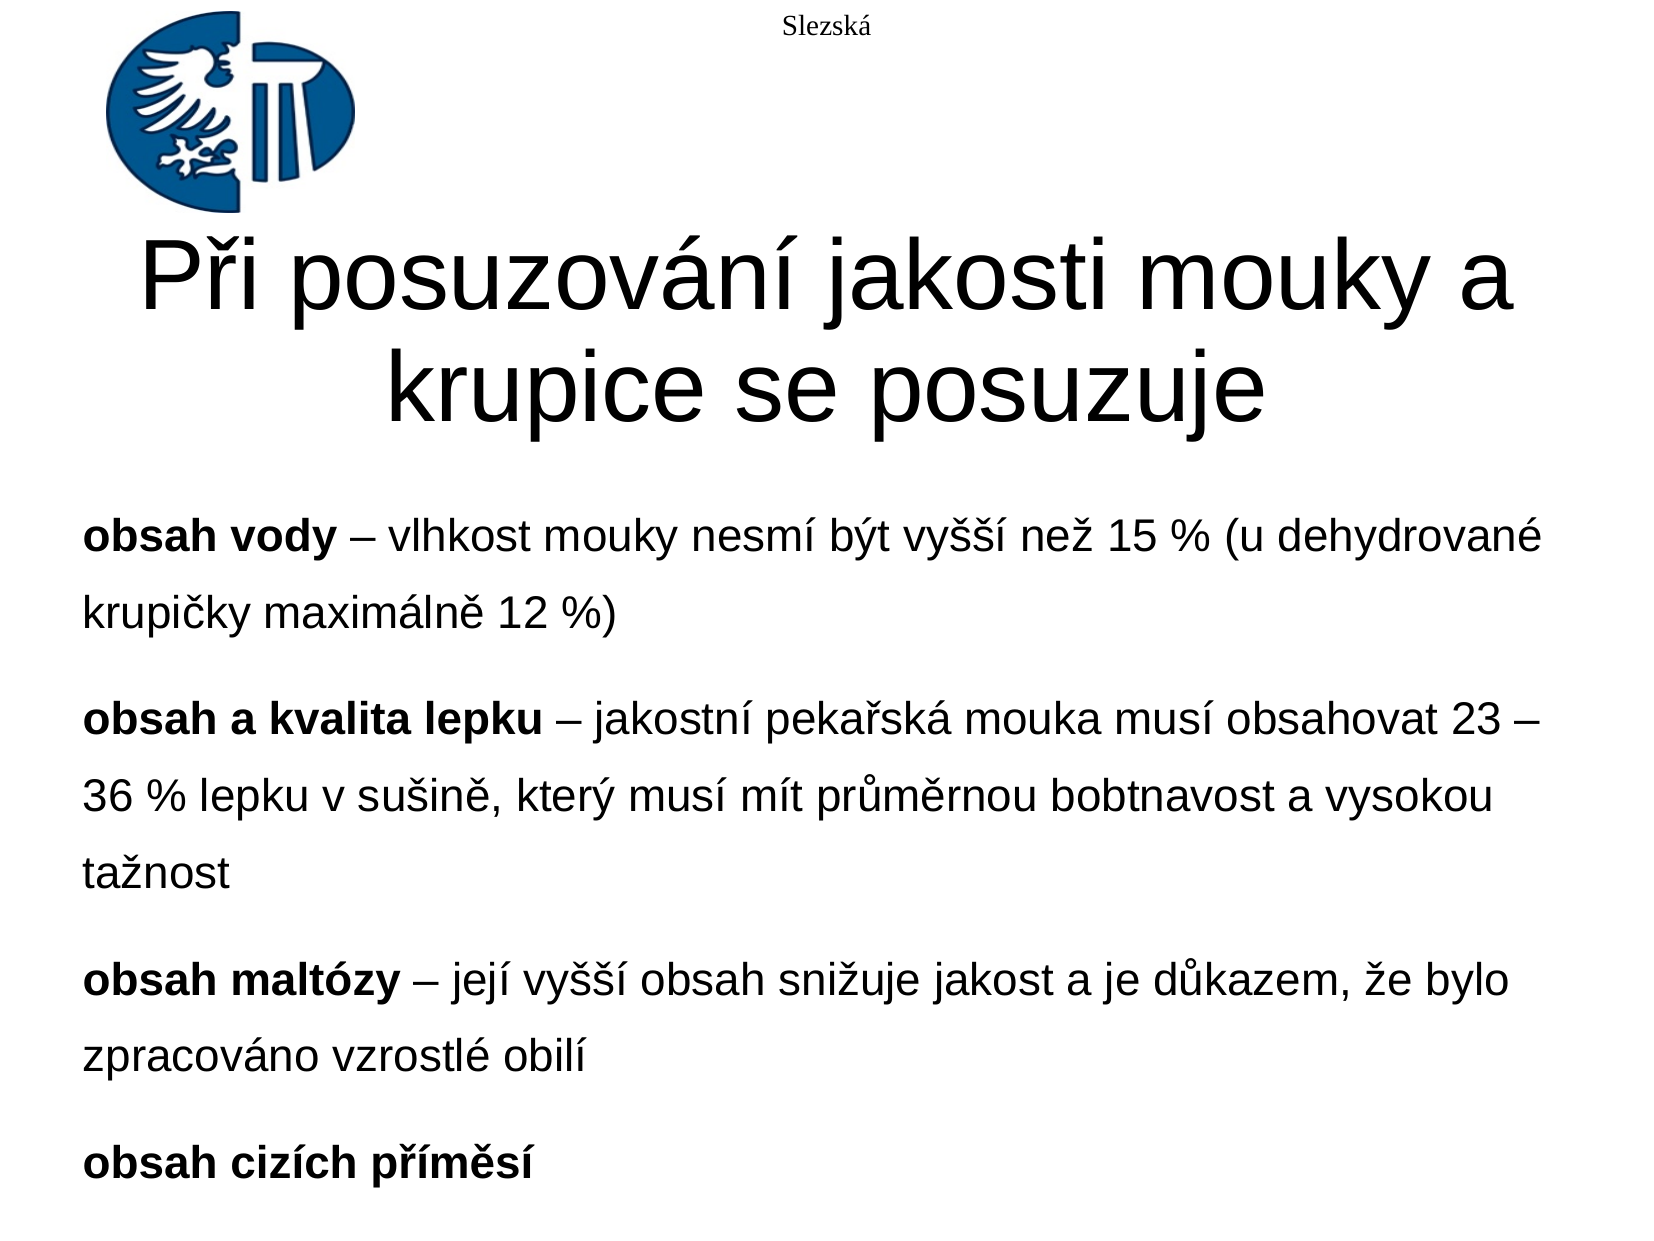

ahoj
# Při posuzování jakosti mouky a krupice se posuzuje
obsah vody – vlhkost mouky nesmí být vyšší než 15 % (u dehydrované krupičky maximálně 12 %)
obsah a kvalita lepku – jakostní pekařská mouka musí obsahovat 23 – 36 % lepku v sušině, který musí mít průměrnou bobtnavost a vysokou tažnost
obsah maltózy – její vyšší obsah snižuje jakost a je důkazem, že bylo zpracováno vzrostlé obilí
obsah cizích příměsí